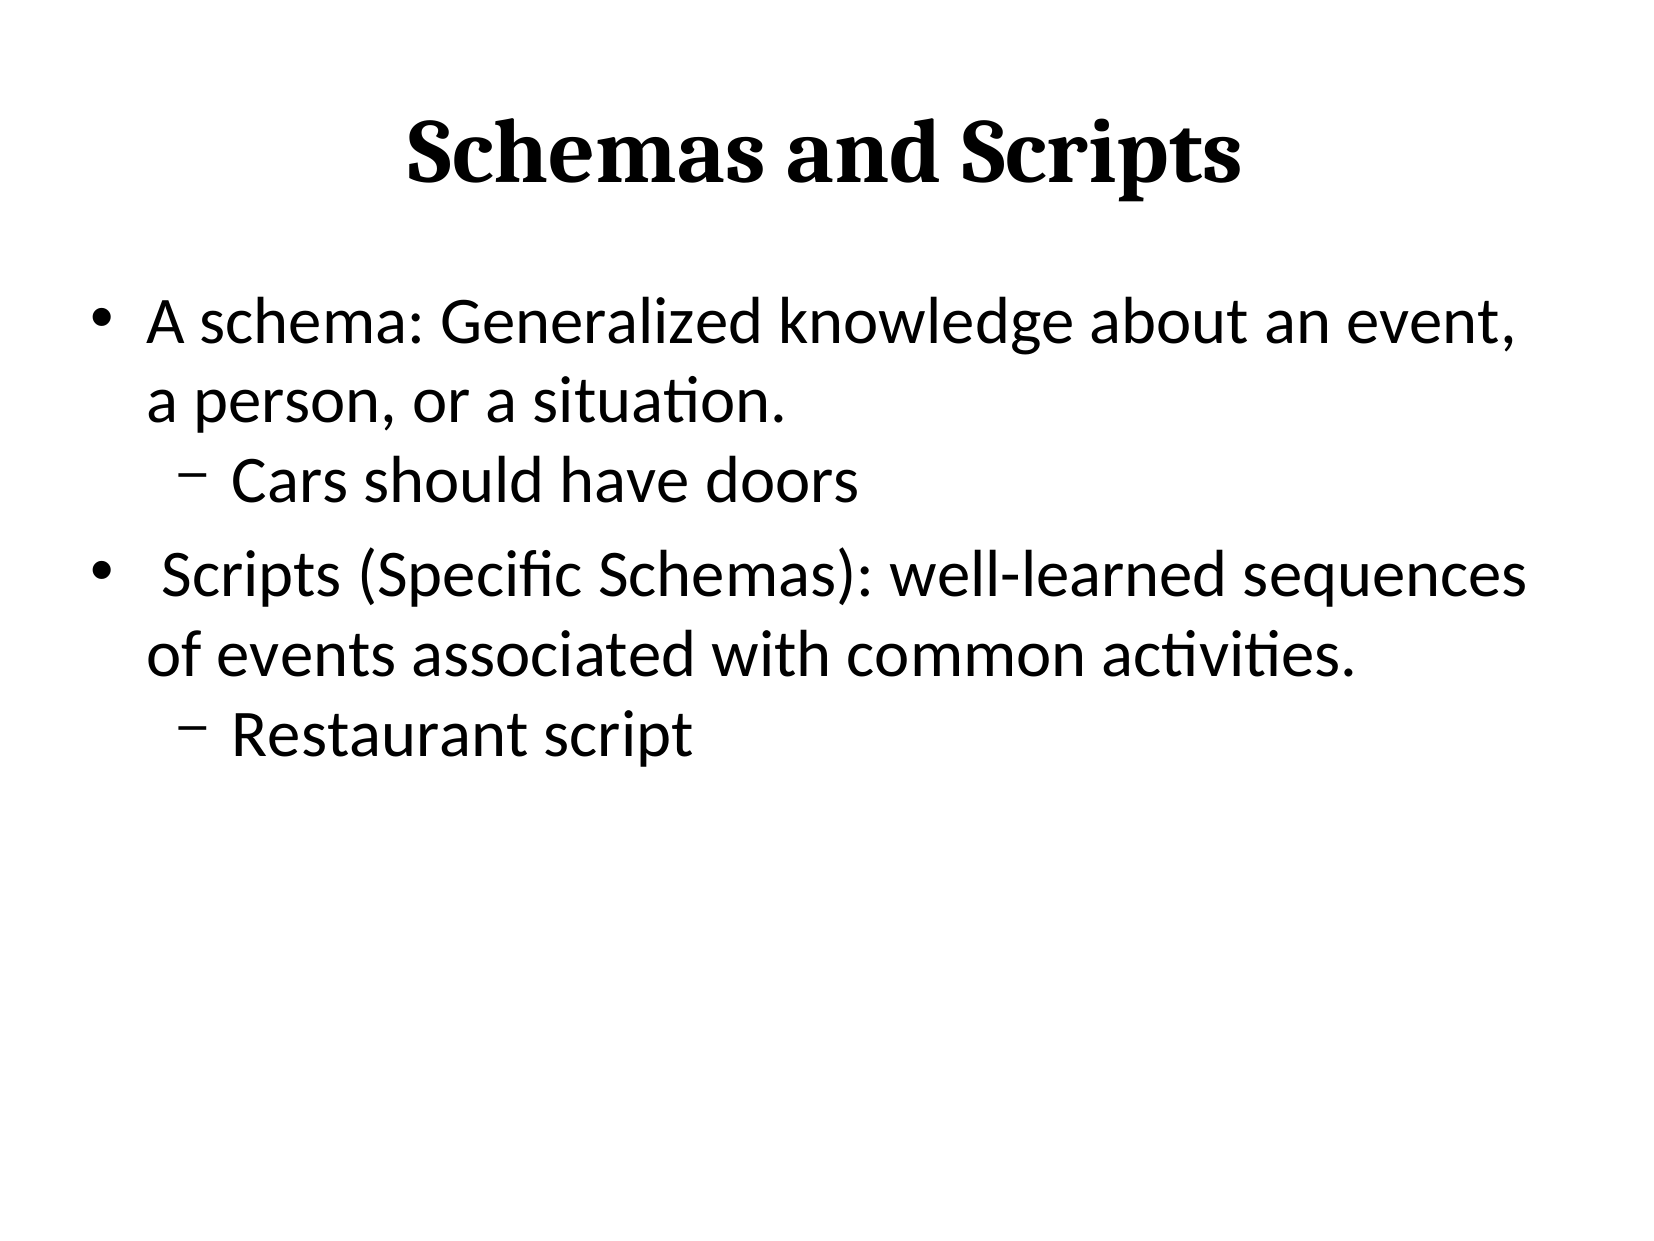

# Schemas and Scripts
A schema: Generalized knowledge about an event, a person, or a situation.
Cars should have doors
 Scripts (Specific Schemas): well-learned sequences of events associated with common activities.
Restaurant script